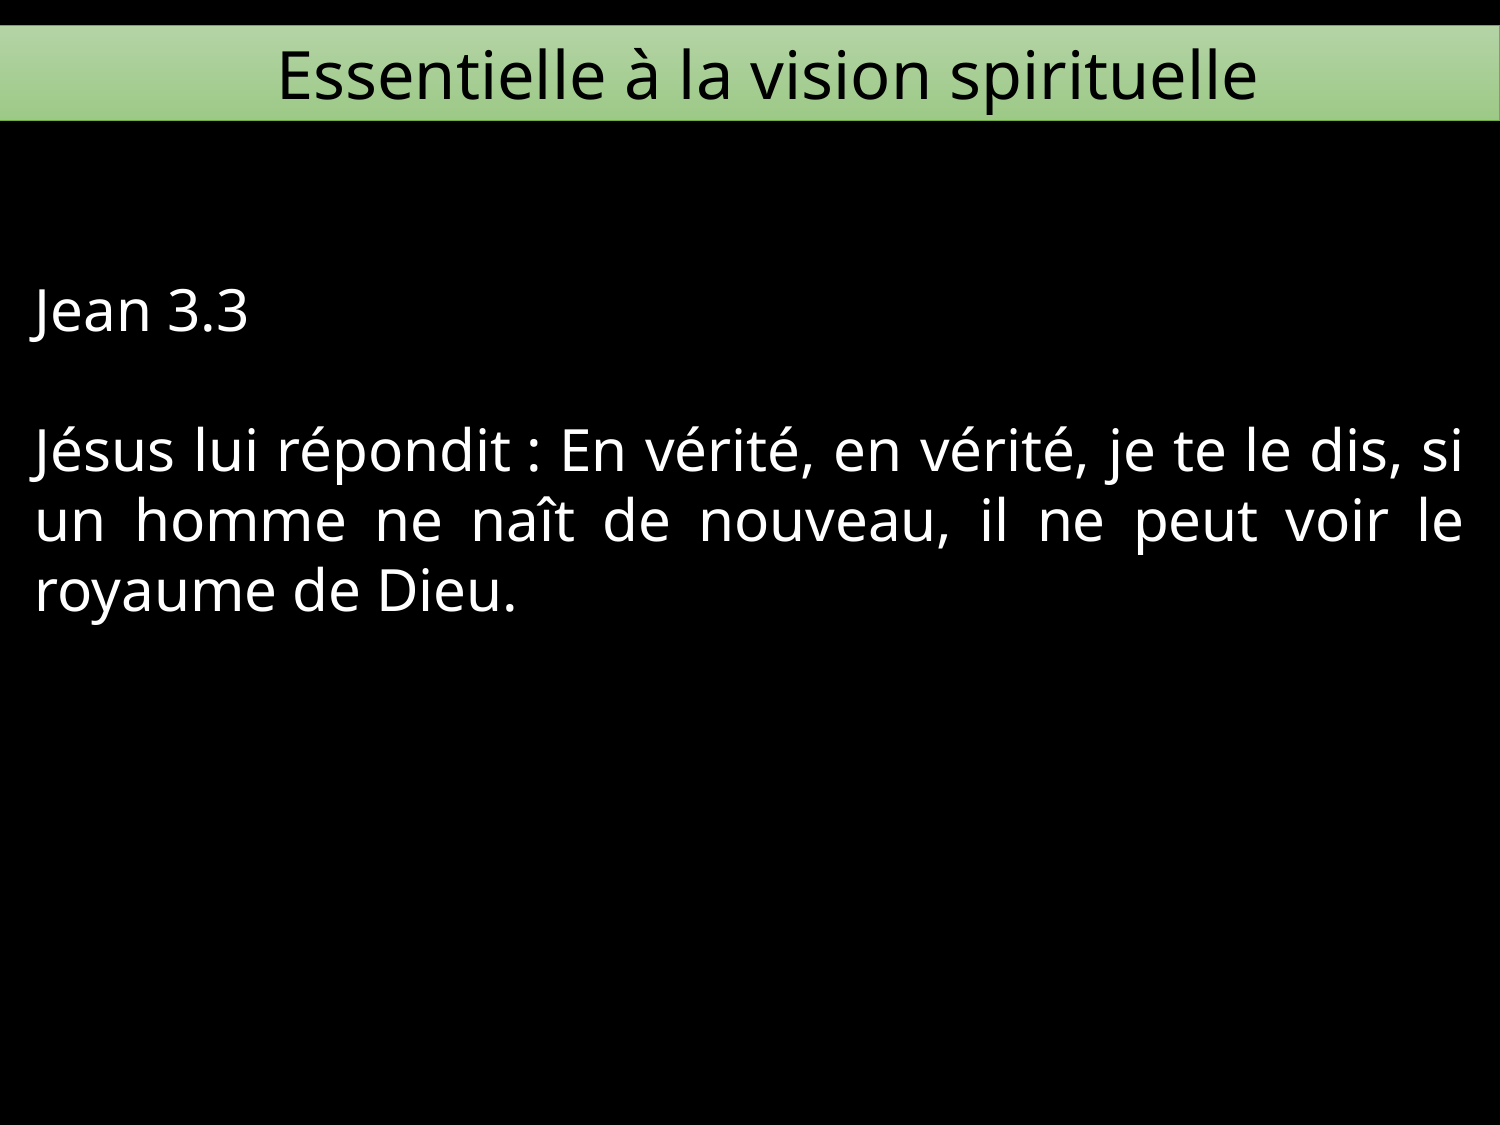

Essentielle à la vision spirituelle
Jean 3.3
Jésus lui répondit : En vérité, en vérité, je te le dis, si un homme ne naît de nouveau, il ne peut voir le royaume de Dieu.